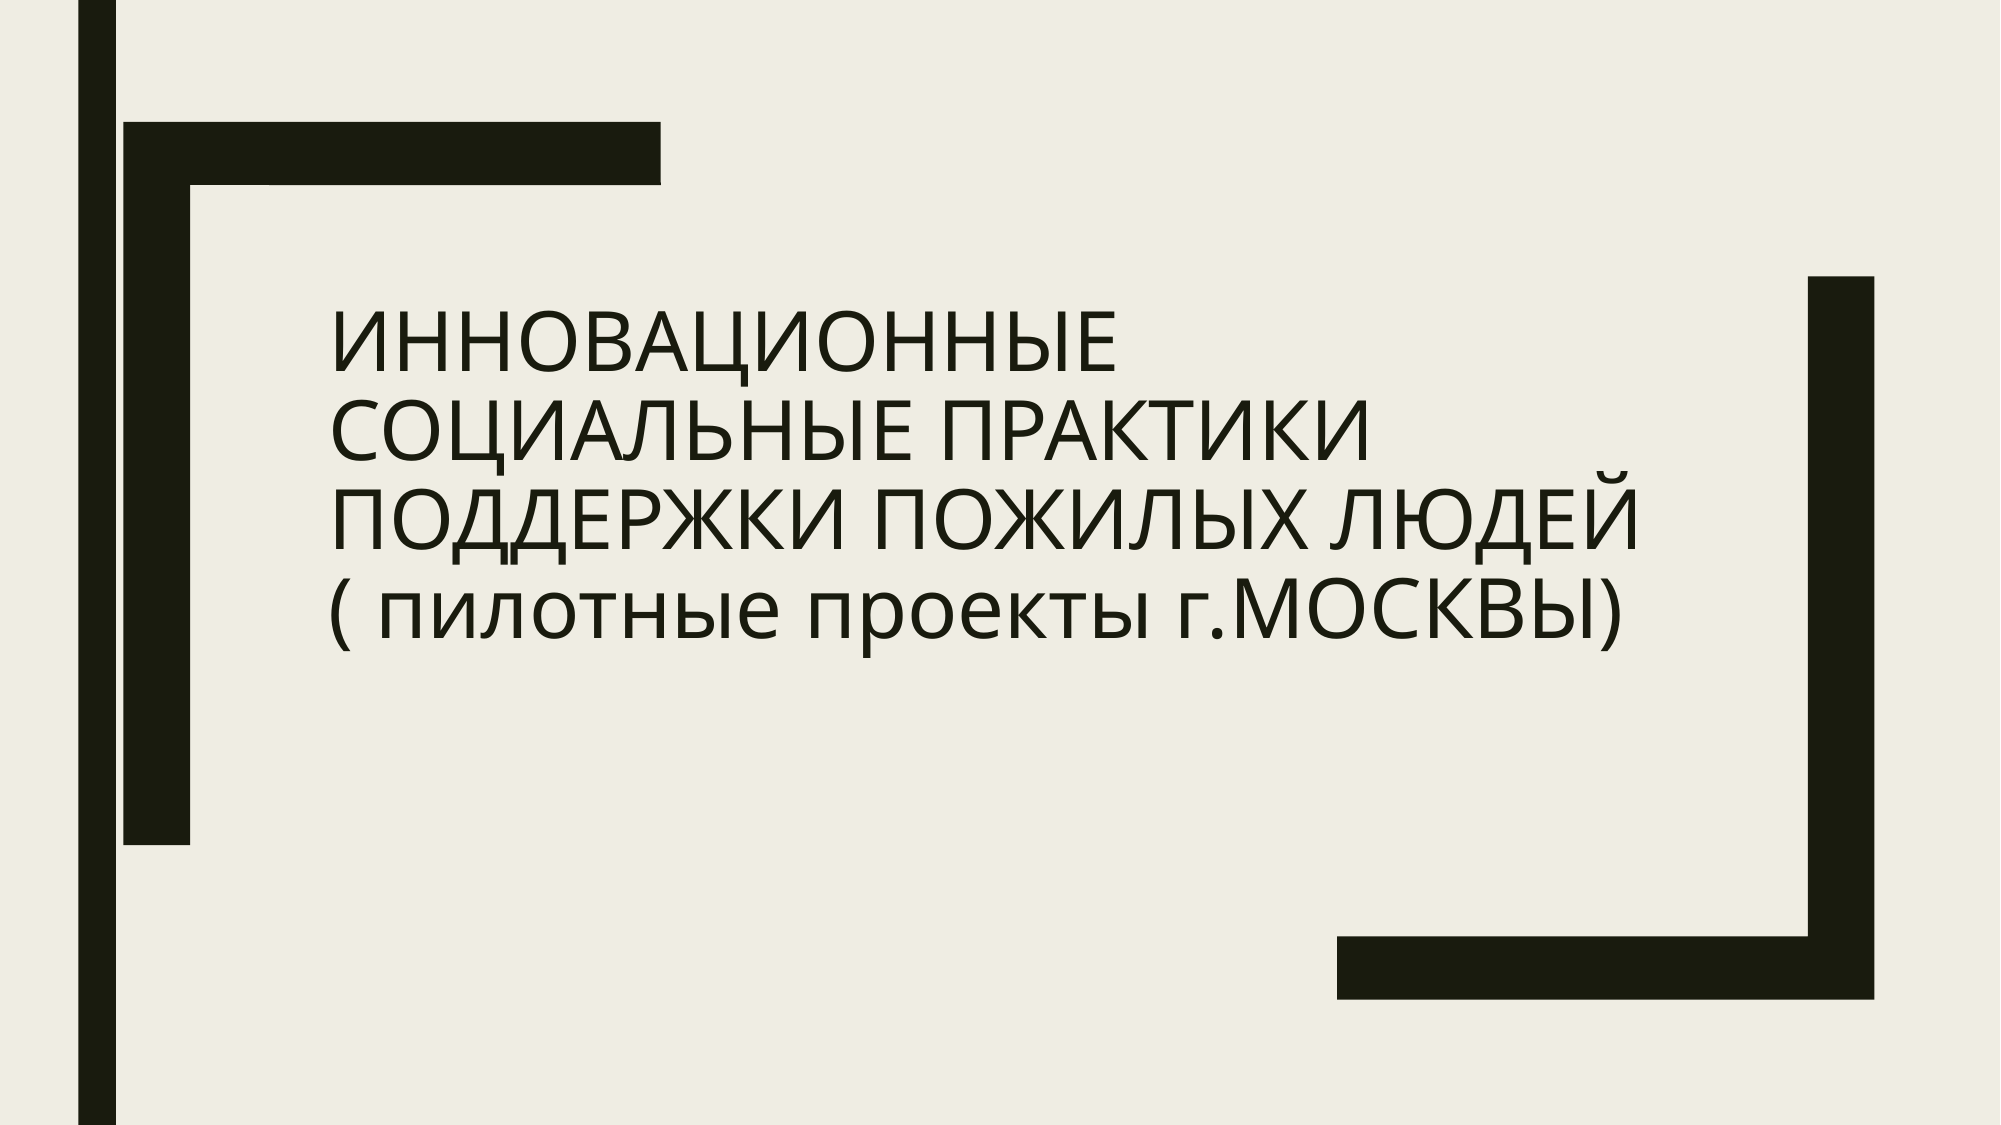

# ИННОВАЦИОННЫЕ СОЦИАЛЬНЫЕ ПРАКТИКИ ПОДДЕРЖКИ ПОЖИЛЫХ ЛЮДЕЙ ( пилотные проекты г.МОСКВЫ)